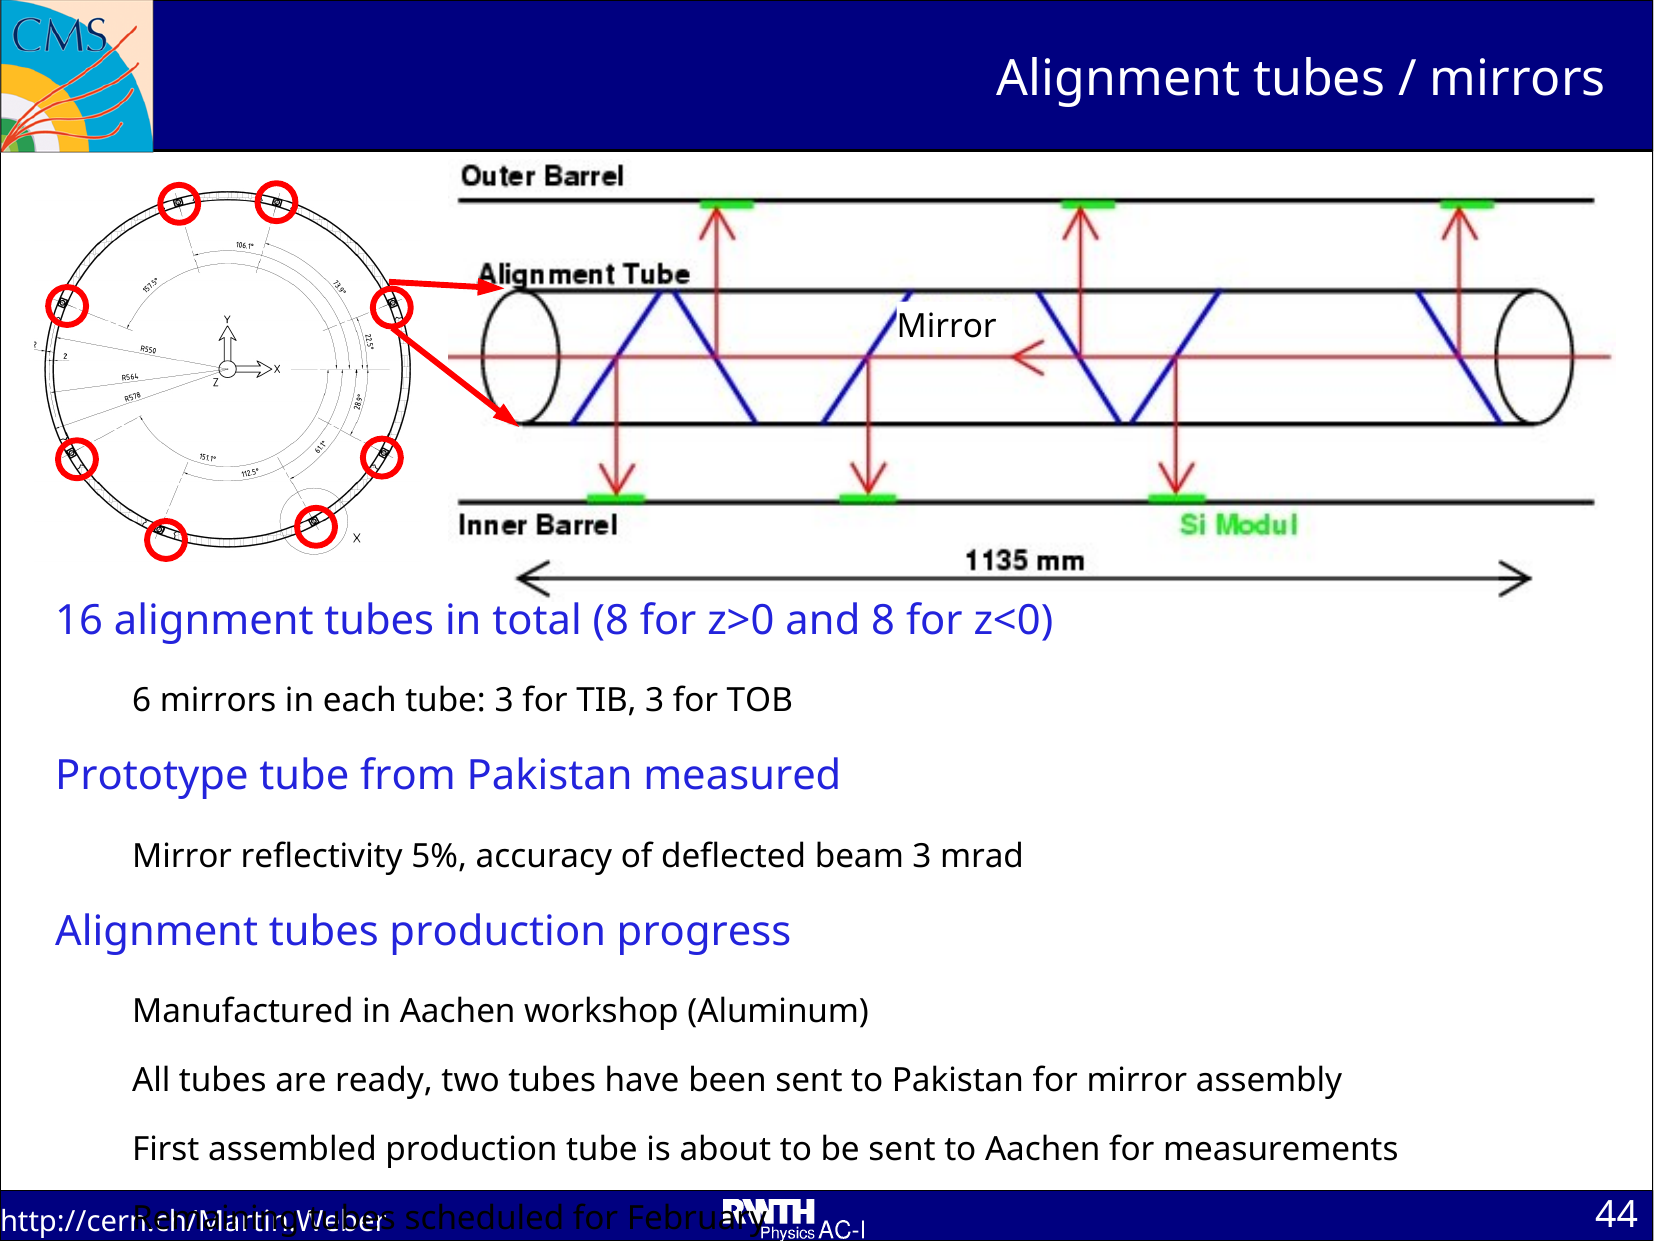

# Alignment tubes / mirrors
Mirror
16 alignment tubes in total (8 for z>0 and 8 for z<0)
6 mirrors in each tube: 3 for TIB, 3 for TOB
Prototype tube from Pakistan measured
Mirror reflectivity 5%, accuracy of deflected beam 3 mrad
Alignment tubes production progress
Manufactured in Aachen workshop (Aluminum)
All tubes are ready, two tubes have been sent to Pakistan for mirror assembly
First assembled production tube is about to be sent to Aachen for measurements
Remaining tubes scheduled for February